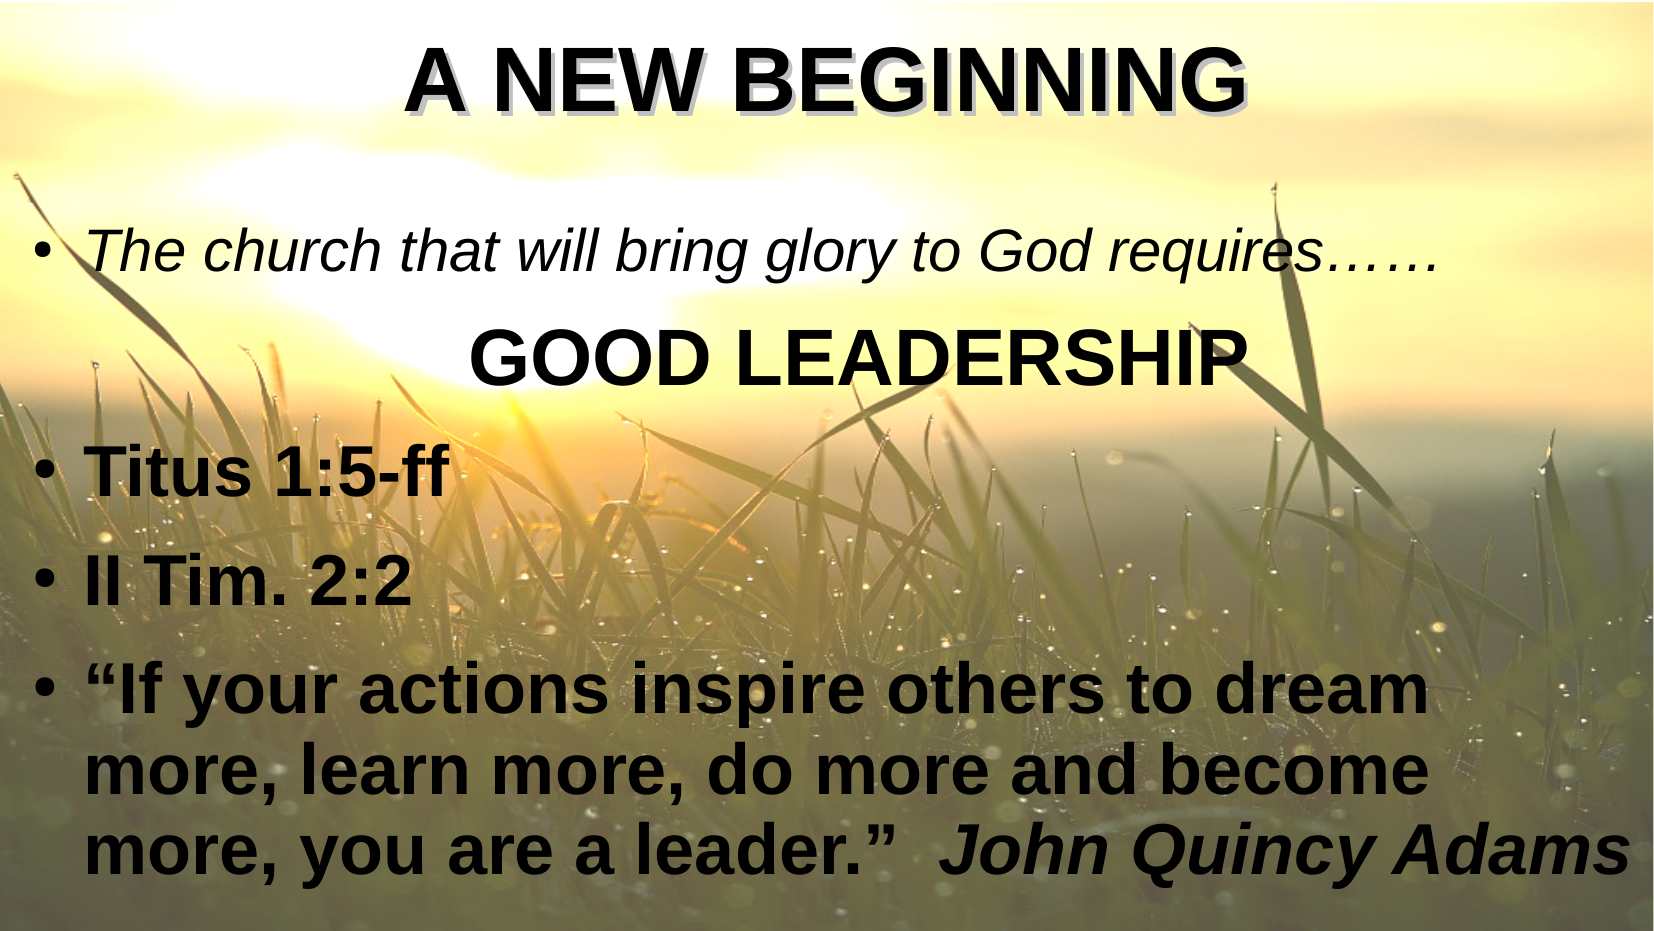

# A NEW BEGINNING
The church that will bring glory to God requires……
GOOD LEADERSHIP
Titus 1:5-ff
II Tim. 2:2
“If your actions inspire others to dream more, learn more, do more and become more, you are a leader.” John Quincy Adams